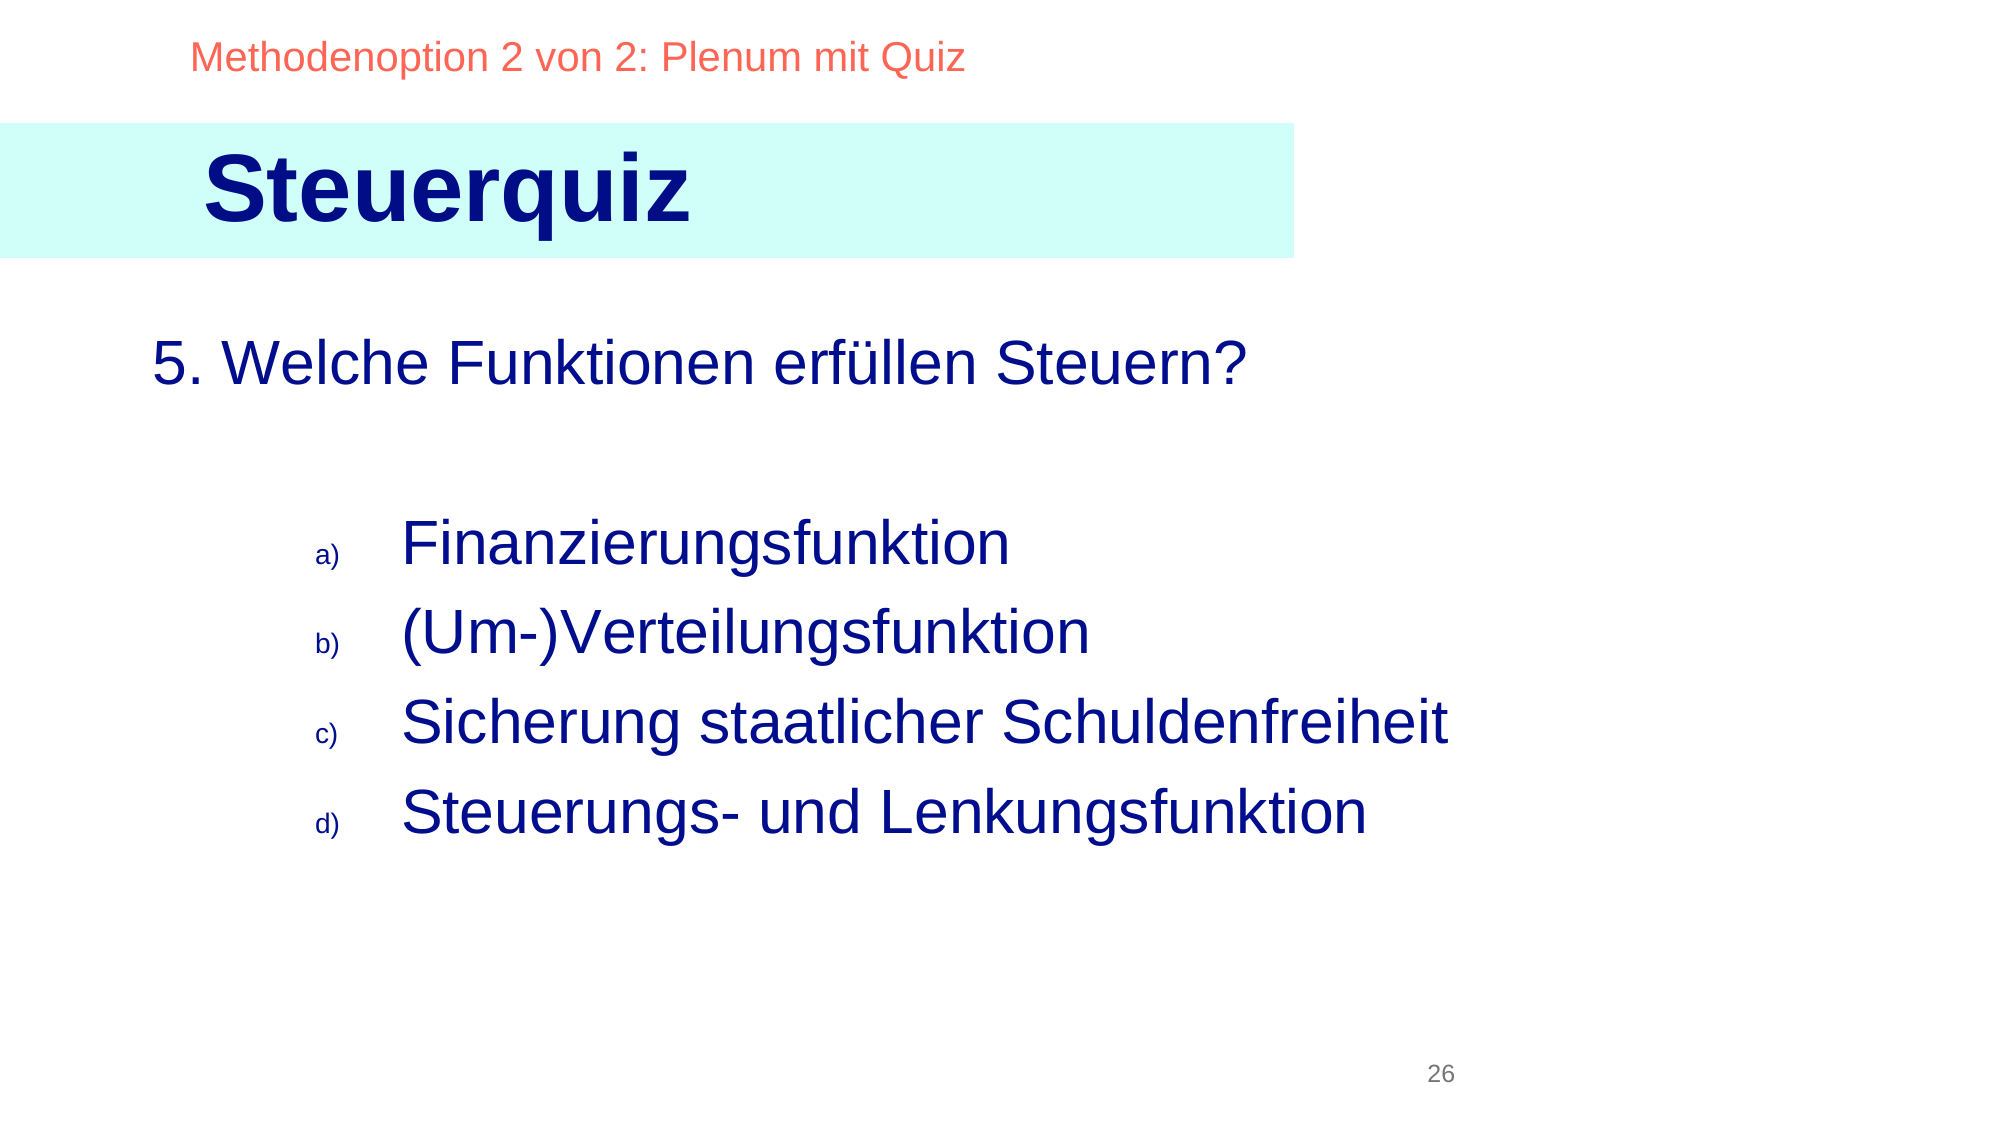

Methodenoption 2 von 2: Plenum mit Quiz
Steuerquiz
# 5. Welche Funktionen erfüllen Steuern?
 Finanzierungsfunktion
 (Um-)Verteilungsfunktion
 Sicherung staatlicher Schuldenfreiheit
 Steuerungs- und Lenkungsfunktion